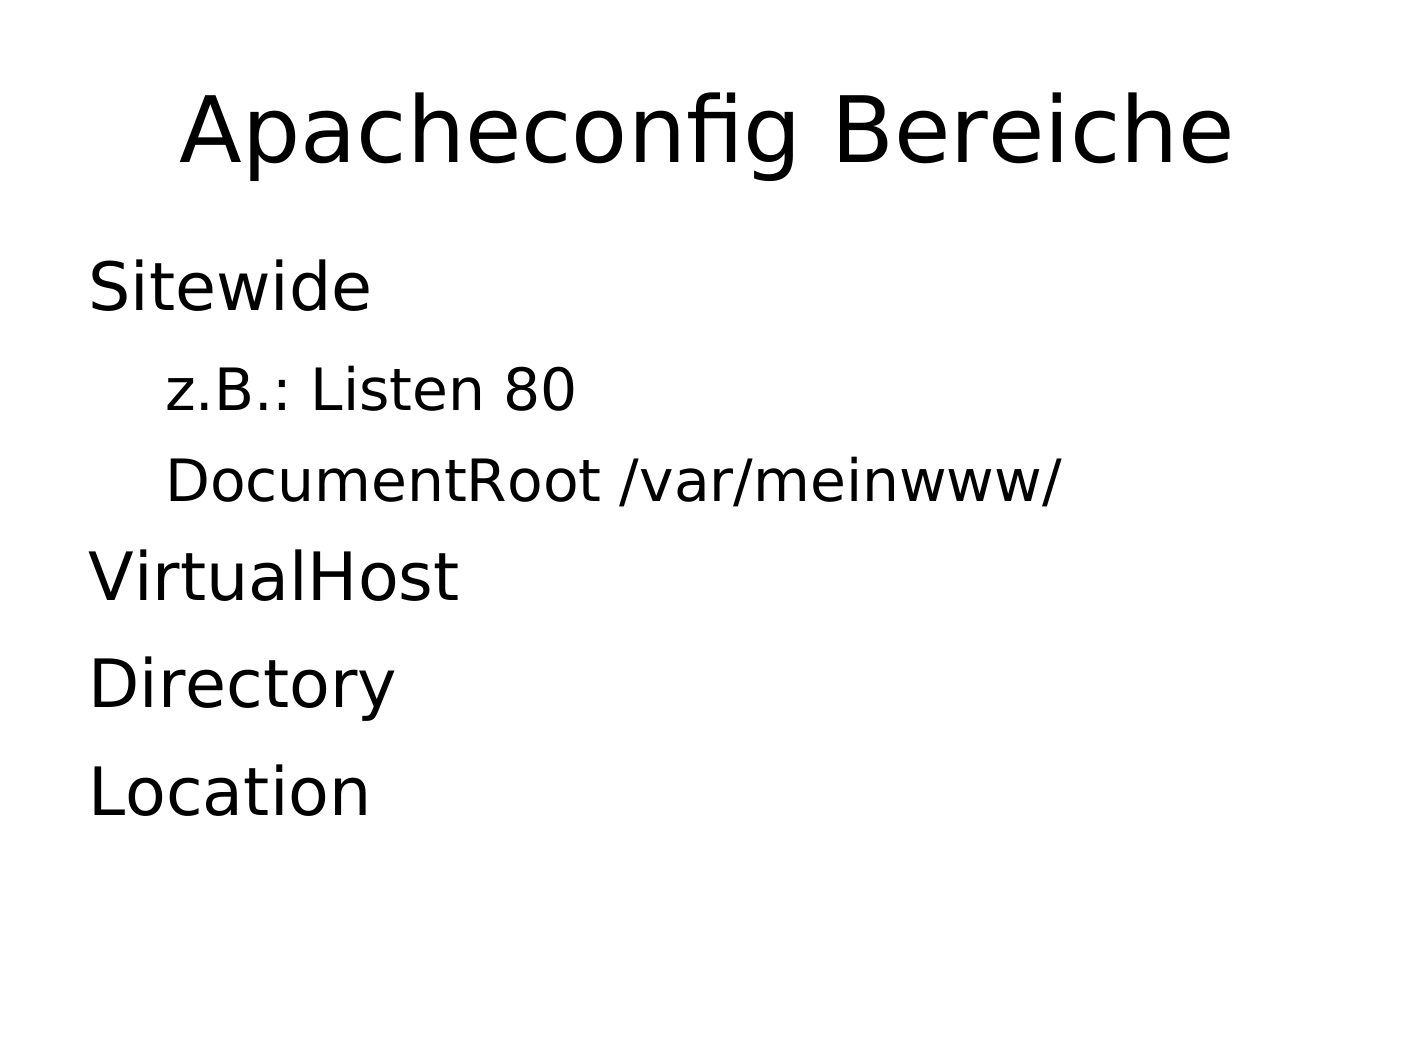

# Apacheconfig Bereiche
Sitewide
z.B.: Listen 80
DocumentRoot /var/meinwww/
VirtualHost
Directory
Location